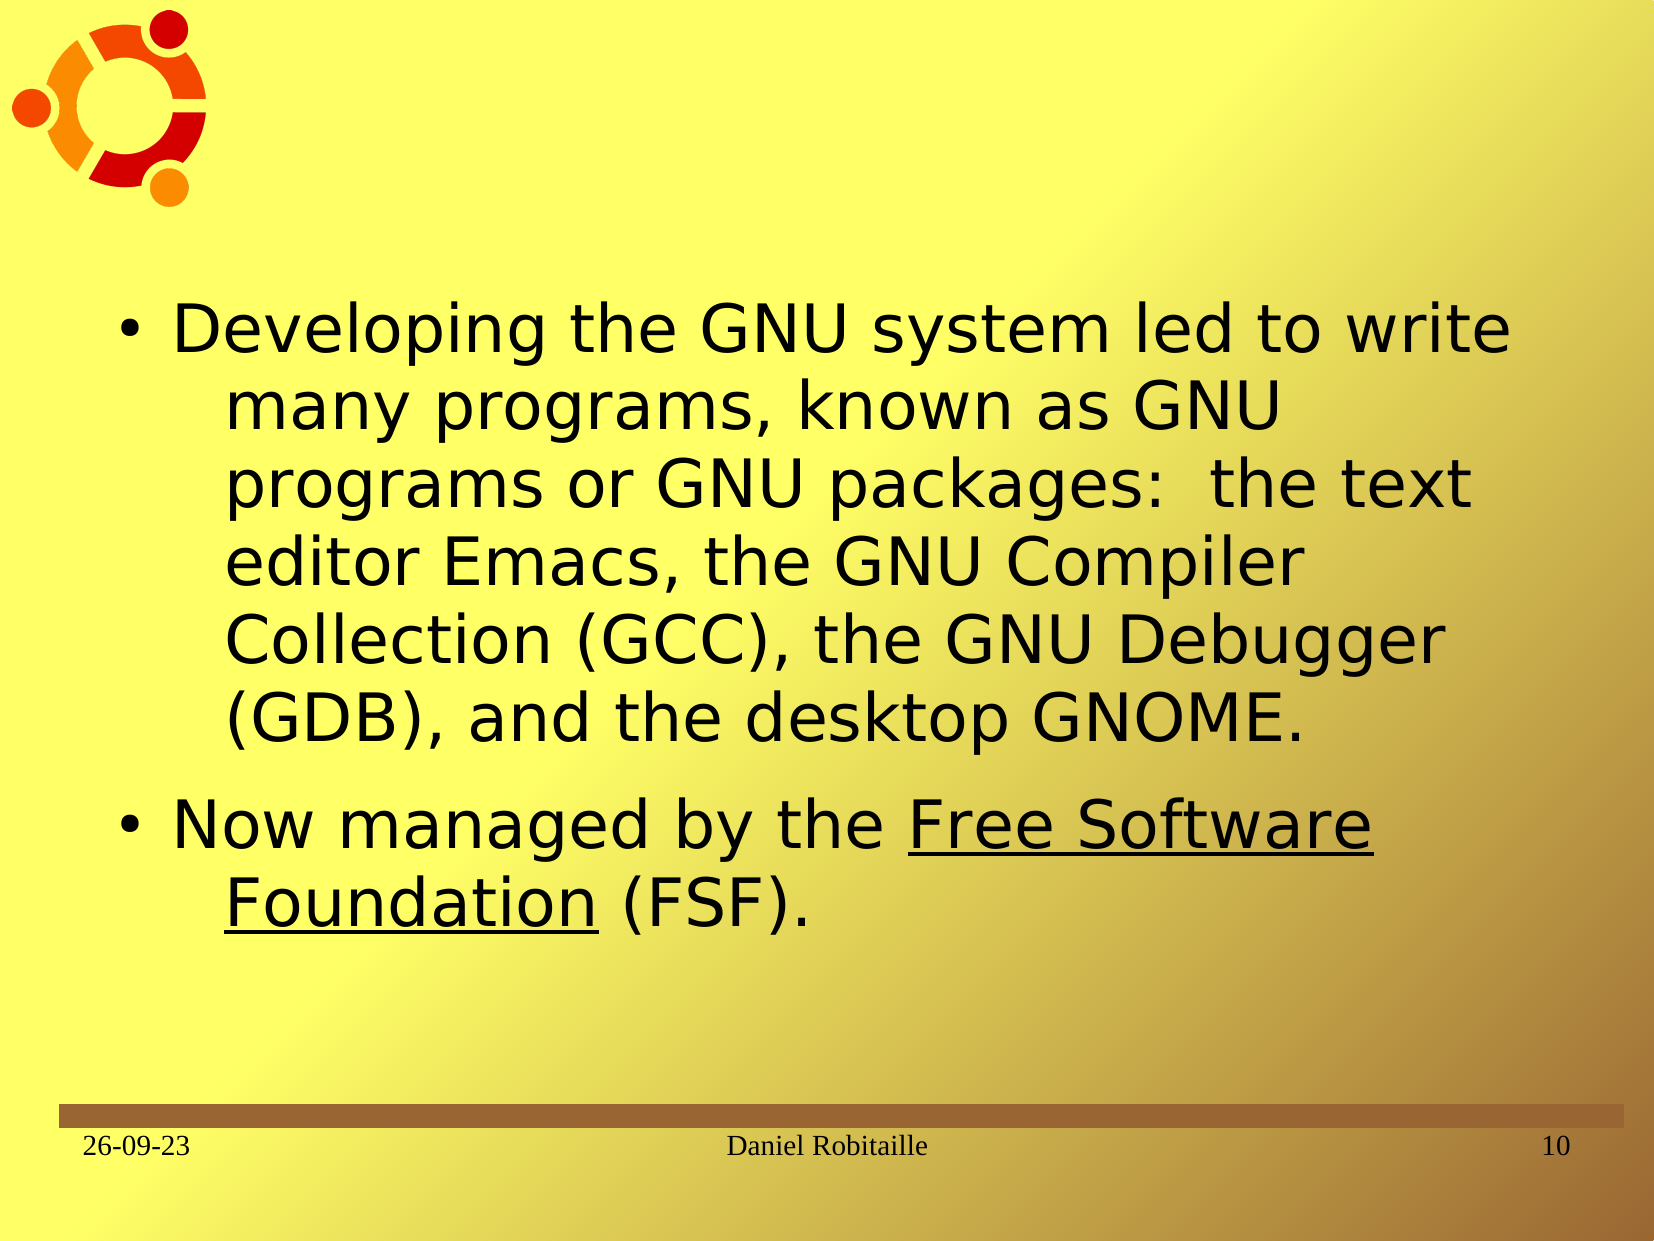

# Developing the GNU system led to write many programs, known as GNU programs or GNU packages: the text editor Emacs, the GNU Compiler Collection (GCC), the GNU Debugger (GDB), and the desktop GNOME.
Now managed by the Free Software Foundation (FSF).
Daniel Robitaille
10